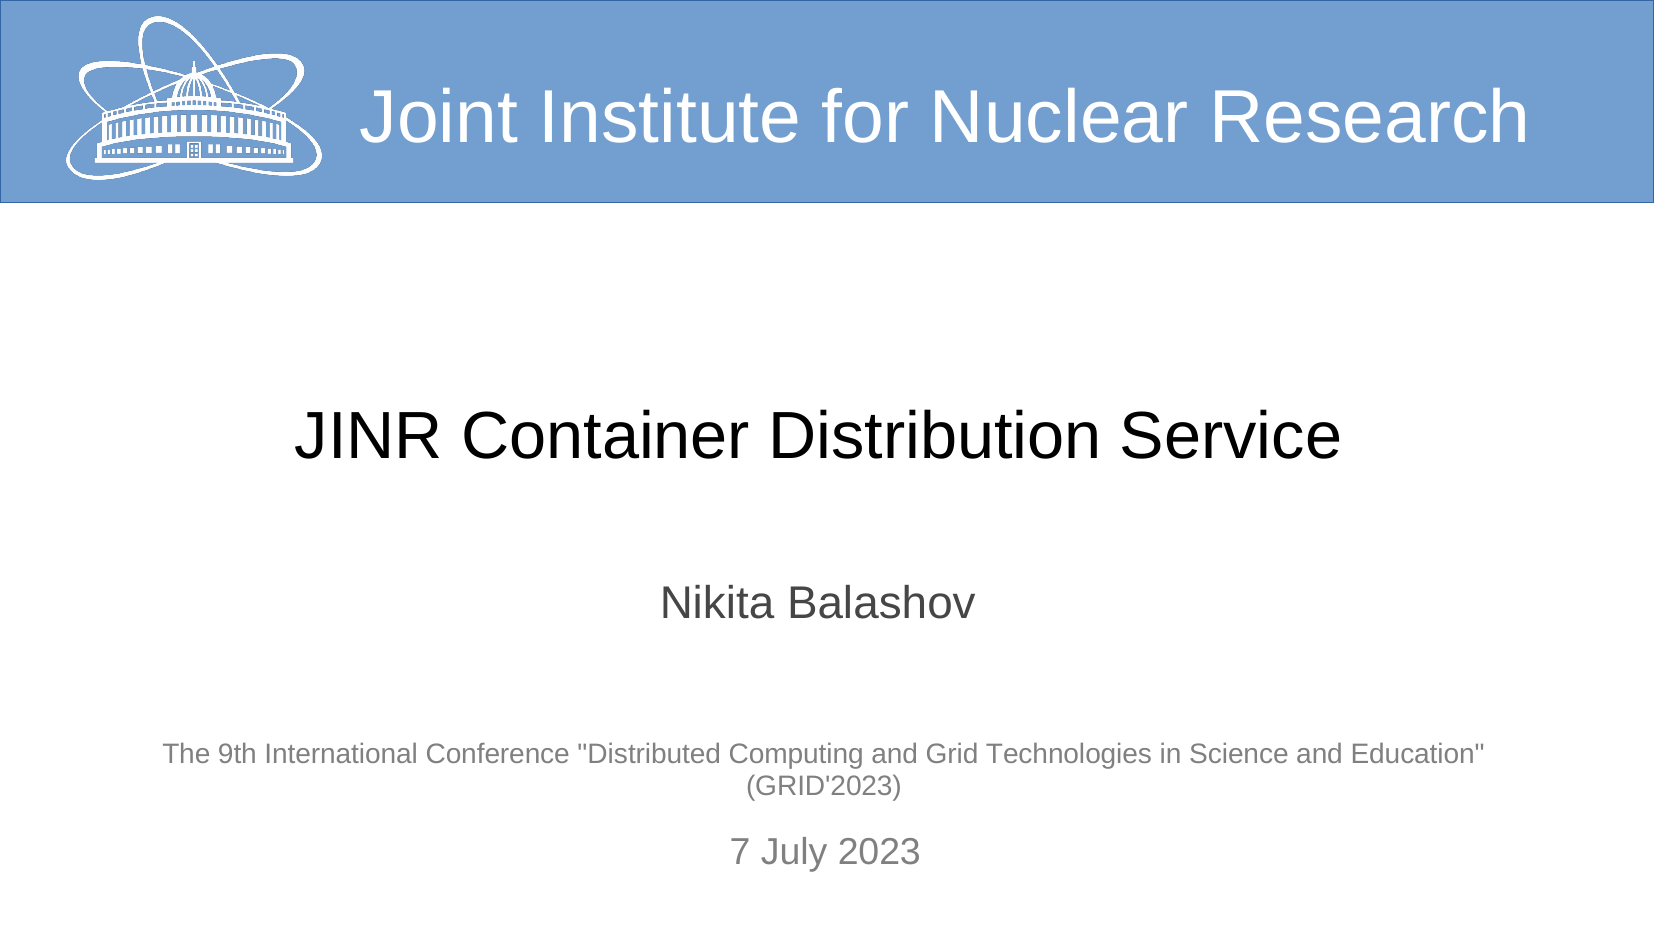

JINR Container Distribution Service
Joint Institute for Nuclear Research
Nikita Balashov
The 9th International Conference "Distributed Computing and Grid Technologies in Science and Education" (GRID'2023)
7 July 2023